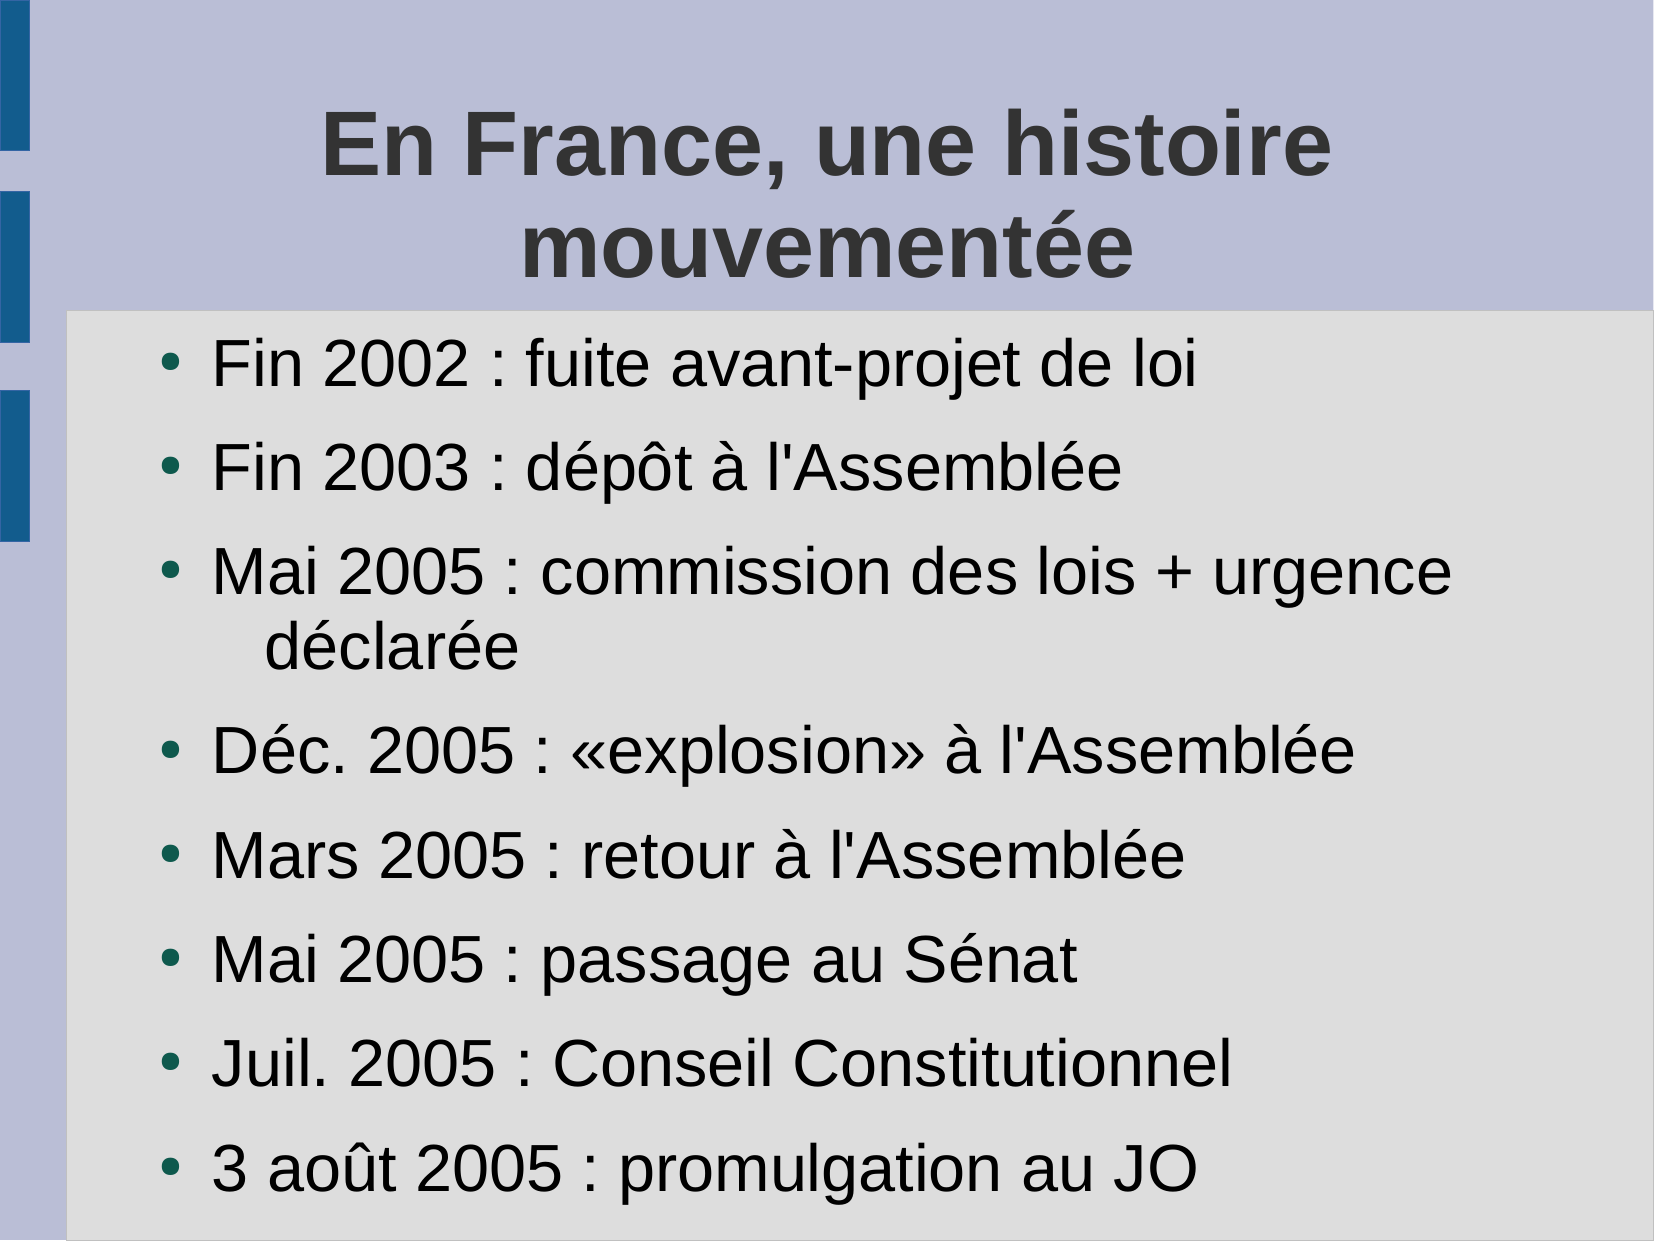

# En France, une histoire mouvementée
Fin 2002 : fuite avant-projet de loi
Fin 2003 : dépôt à l'Assemblée
Mai 2005 : commission des lois + urgence déclarée
Déc. 2005 : «explosion» à l'Assemblée
Mars 2005 : retour à l'Assemblée
Mai 2005 : passage au Sénat
Juil. 2005 : Conseil Constitutionnel
3 août 2005 : promulgation au JO